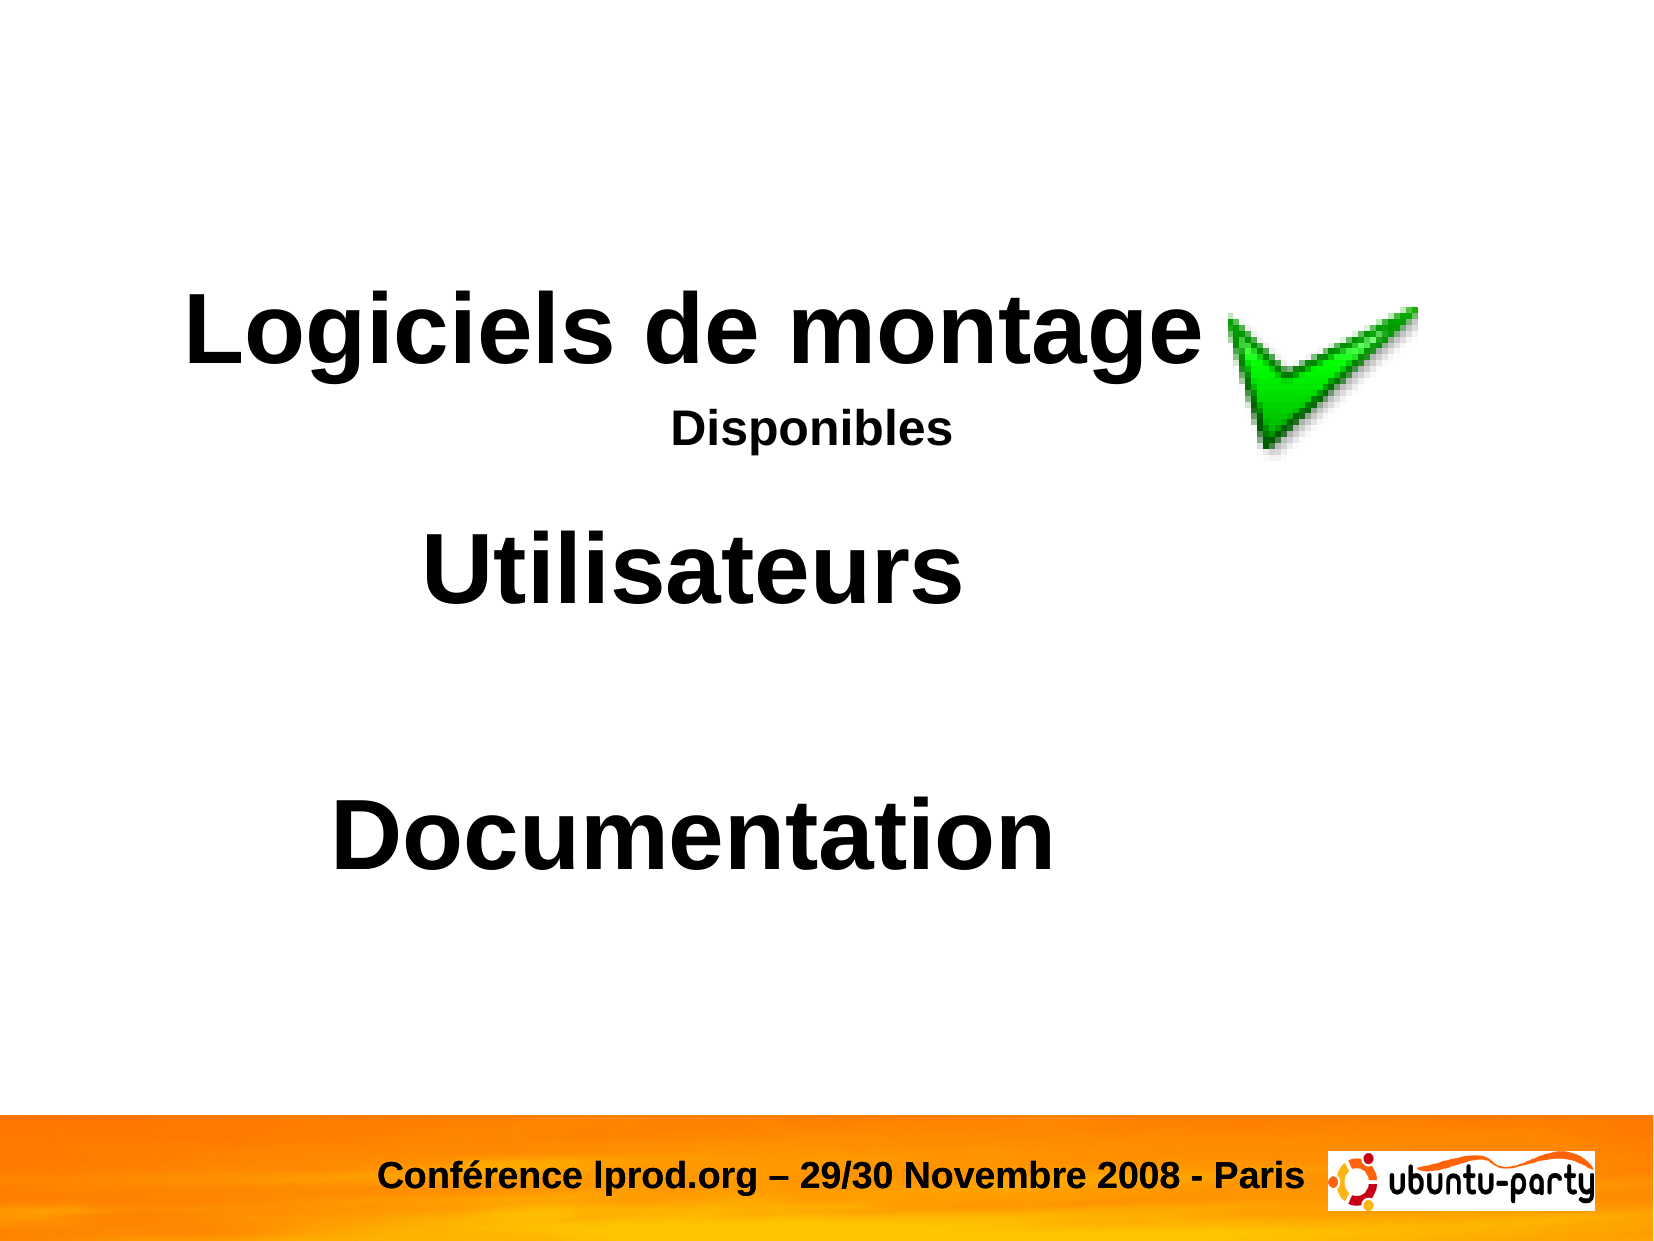

Logiciels de montage
Disponibles
Utilisateurs
Documentation
Conférence lprod.org – 29/30 Novembre 2008 - Paris
Conférence lprod.org – 29/30 Novembre 2008 - Paris